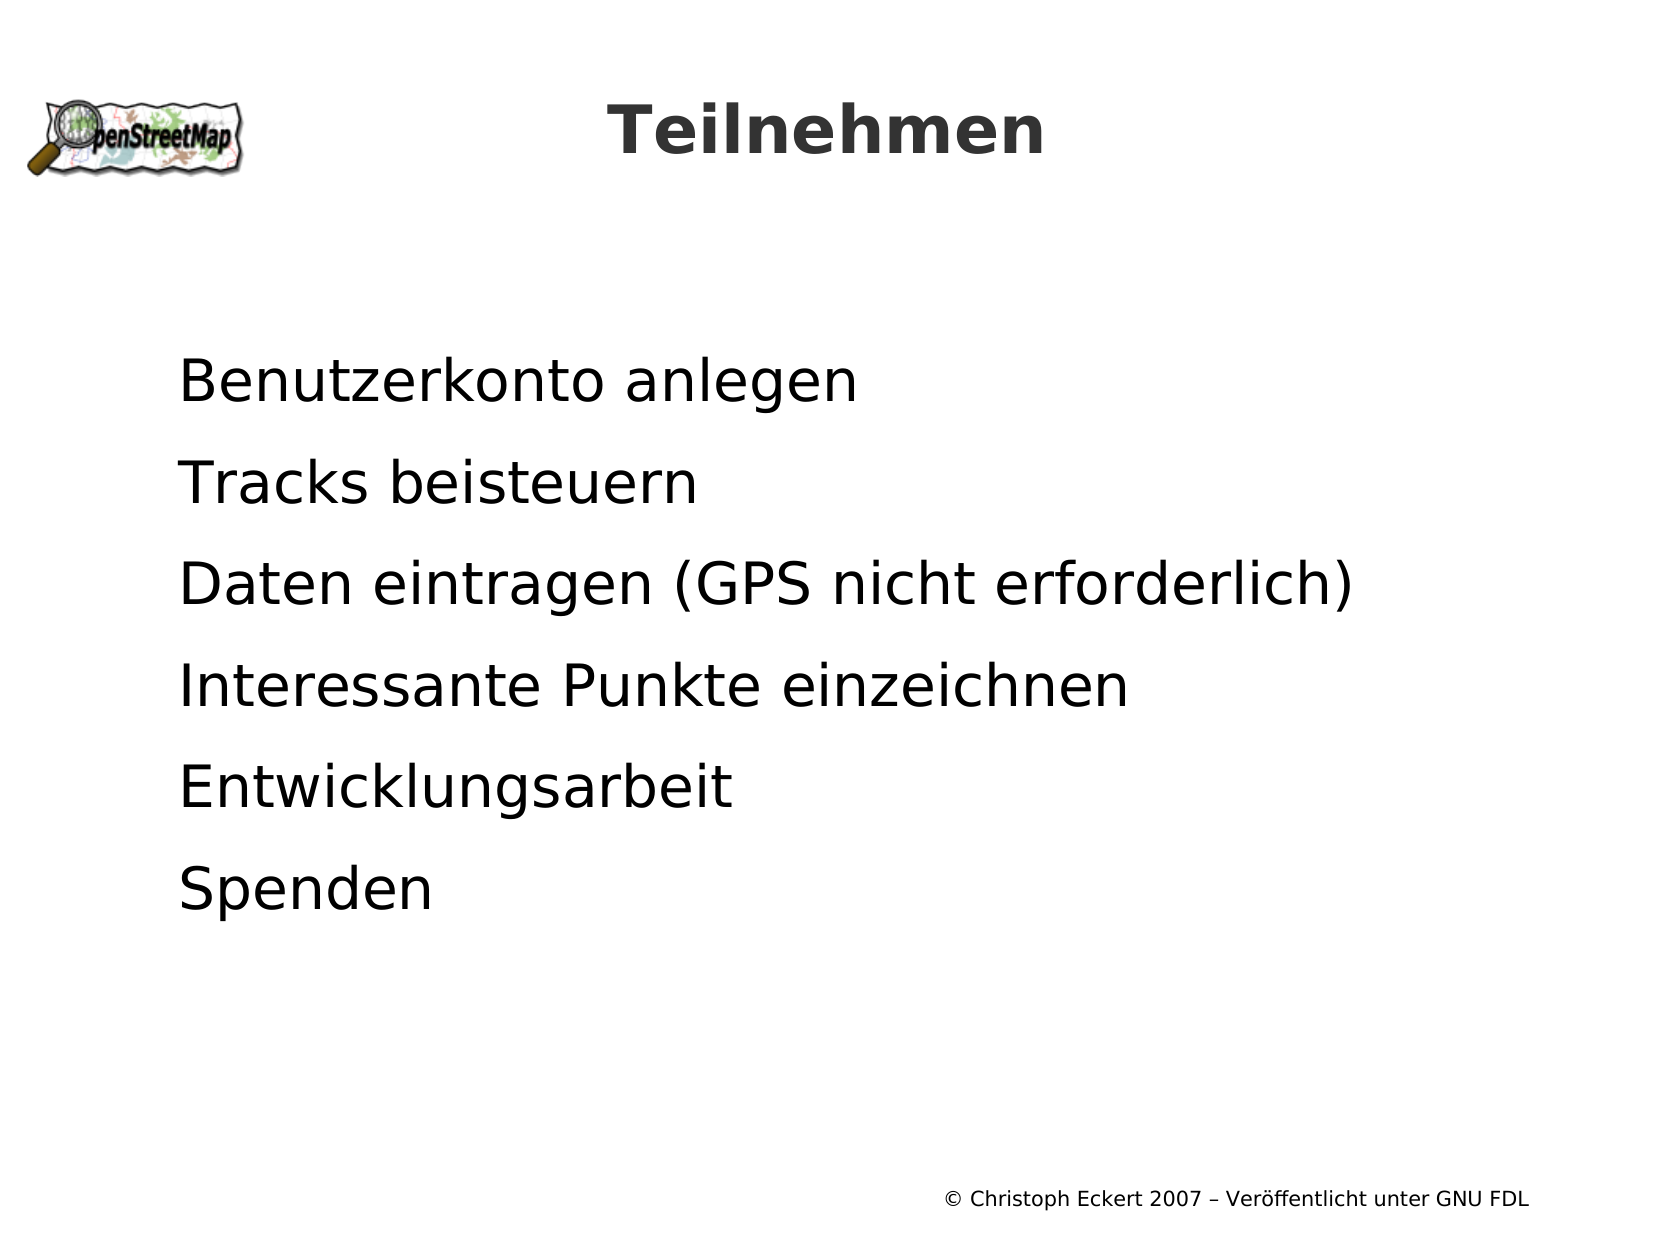

# Teilnehmen
Benutzerkonto anlegen
Tracks beisteuern
Daten eintragen (GPS nicht erforderlich)
Interessante Punkte einzeichnen
Entwicklungsarbeit
Spenden